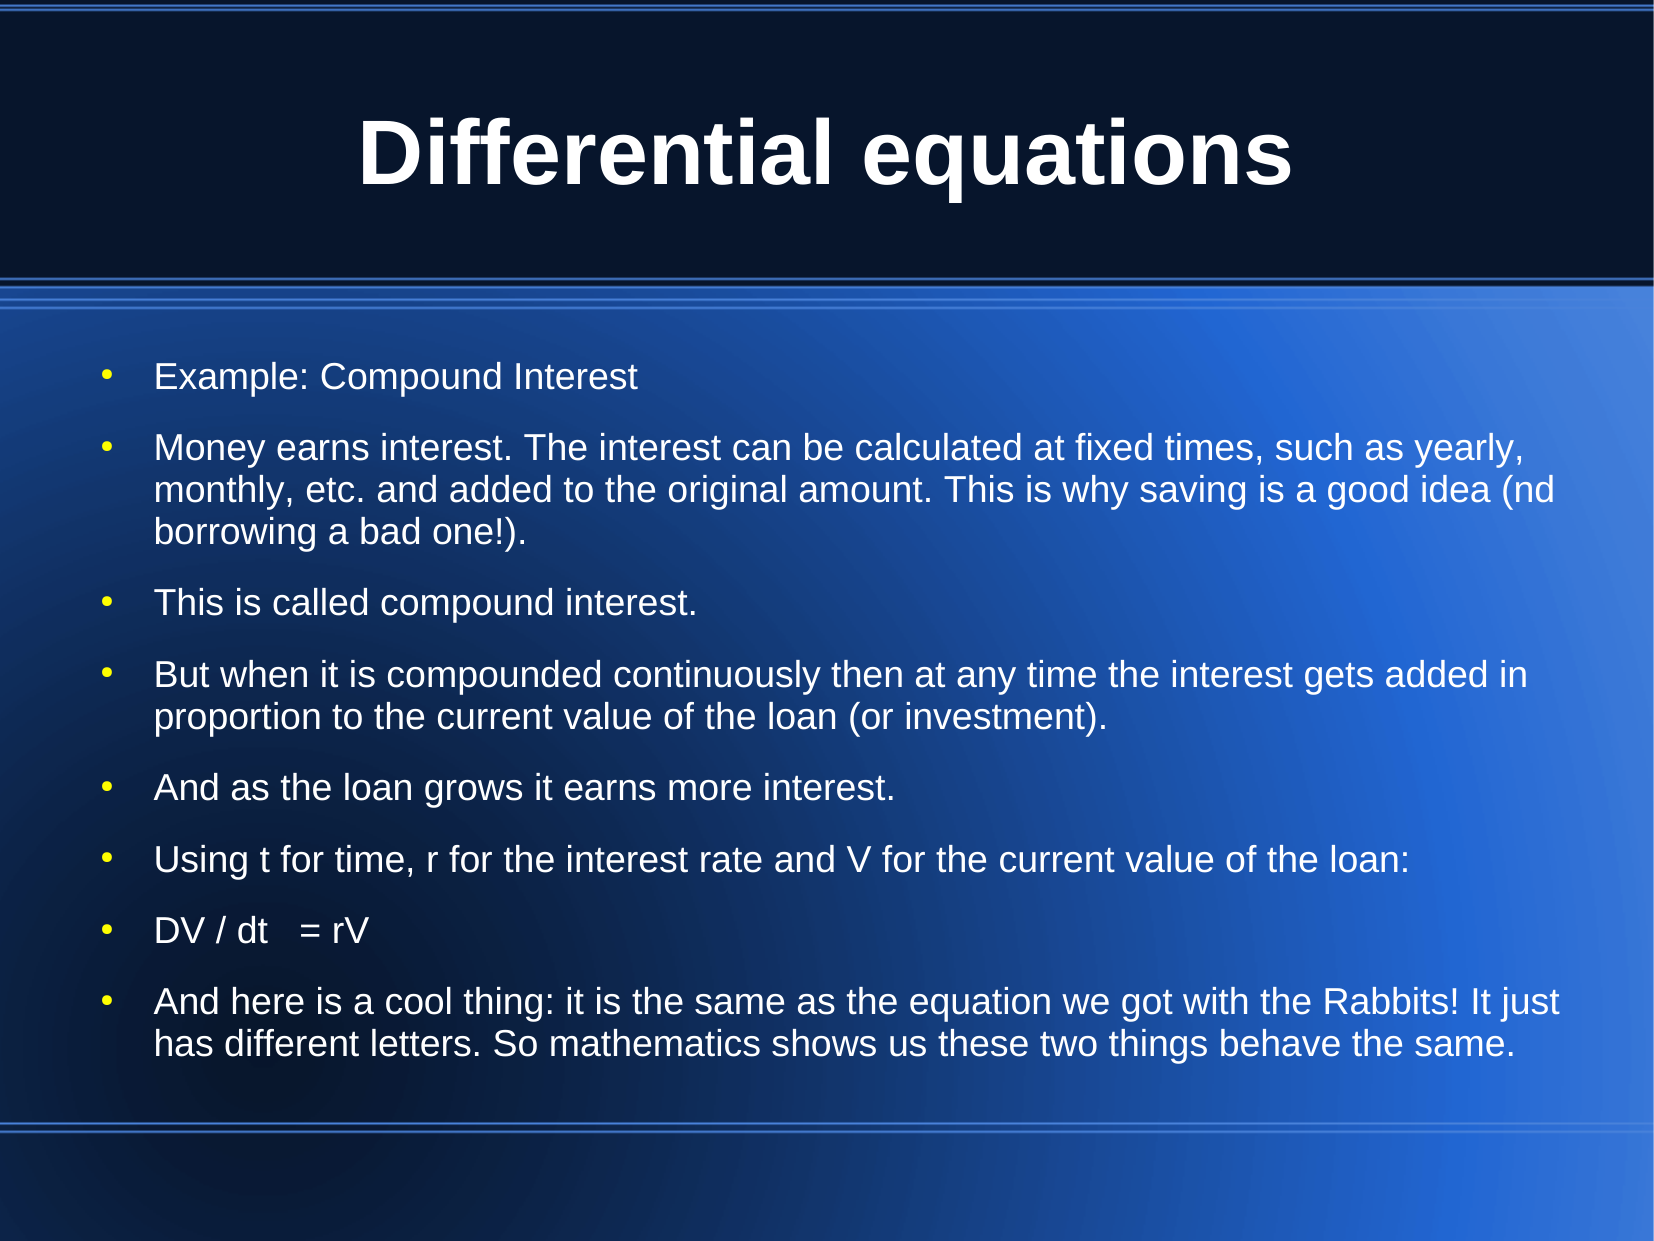

# Differential equations
Example: Compound Interest
Money earns interest. The interest can be calculated at fixed times, such as yearly, monthly, etc. and added to the original amount. This is why saving is a good idea (nd borrowing a bad one!).
This is called compound interest.
But when it is compounded continuously then at any time the interest gets added in proportion to the current value of the loan (or investment).
And as the loan grows it earns more interest.
Using t for time, r for the interest rate and V for the current value of the loan:
DV / dt = rV
And here is a cool thing: it is the same as the equation we got with the Rabbits! It just has different letters. So mathematics shows us these two things behave the same.